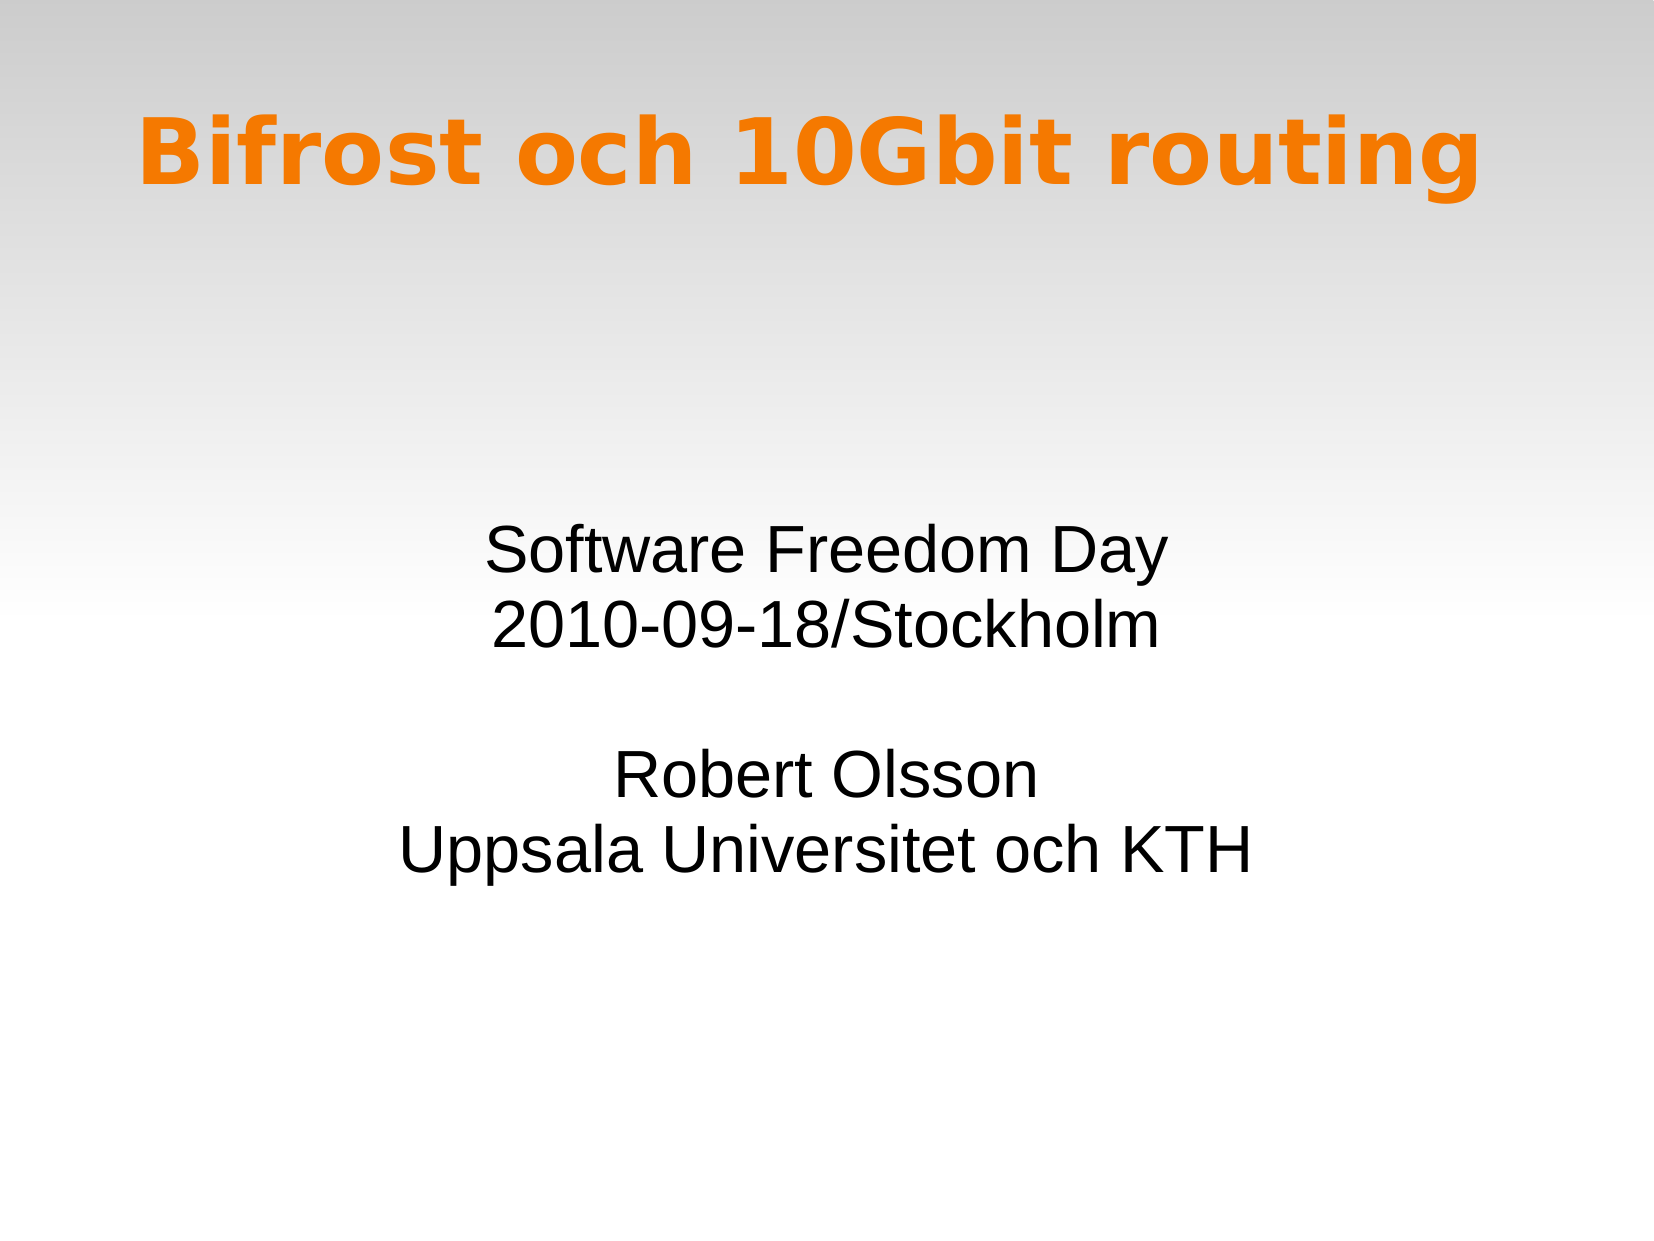

# Bifrost och 10Gbit routing
Software Freedom Day
2010-09-18/Stockholm
Robert Olsson
Uppsala Universitet och KTH